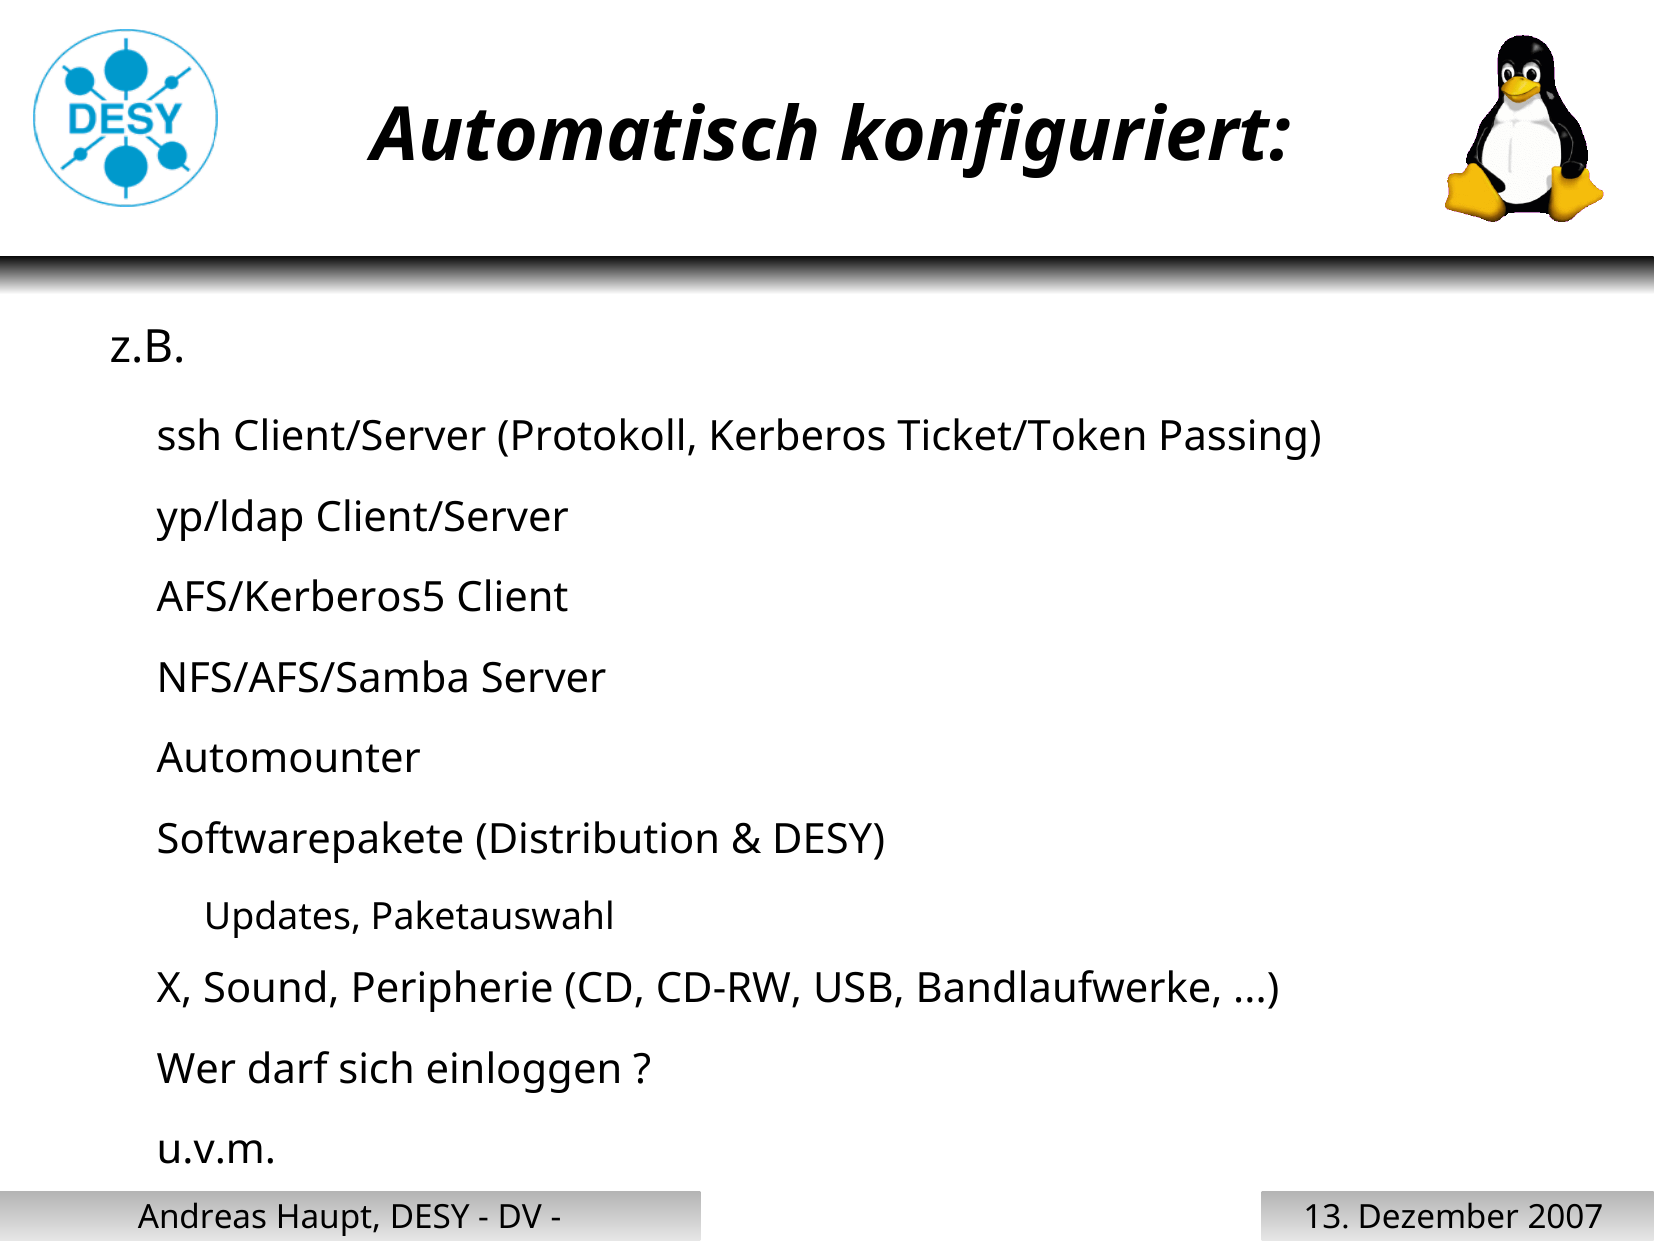

# Automatisch konfiguriert:
z.B.
ssh Client/Server (Protokoll, Kerberos Ticket/Token Passing)
yp/ldap Client/Server
AFS/Kerberos5 Client
NFS/AFS/Samba Server
Automounter
Softwarepakete (Distribution & DESY)
Updates, Paketauswahl
X, Sound, Peripherie (CD, CD-RW, USB, Bandlaufwerke, ...)
Wer darf sich einloggen ?
u.v.m.